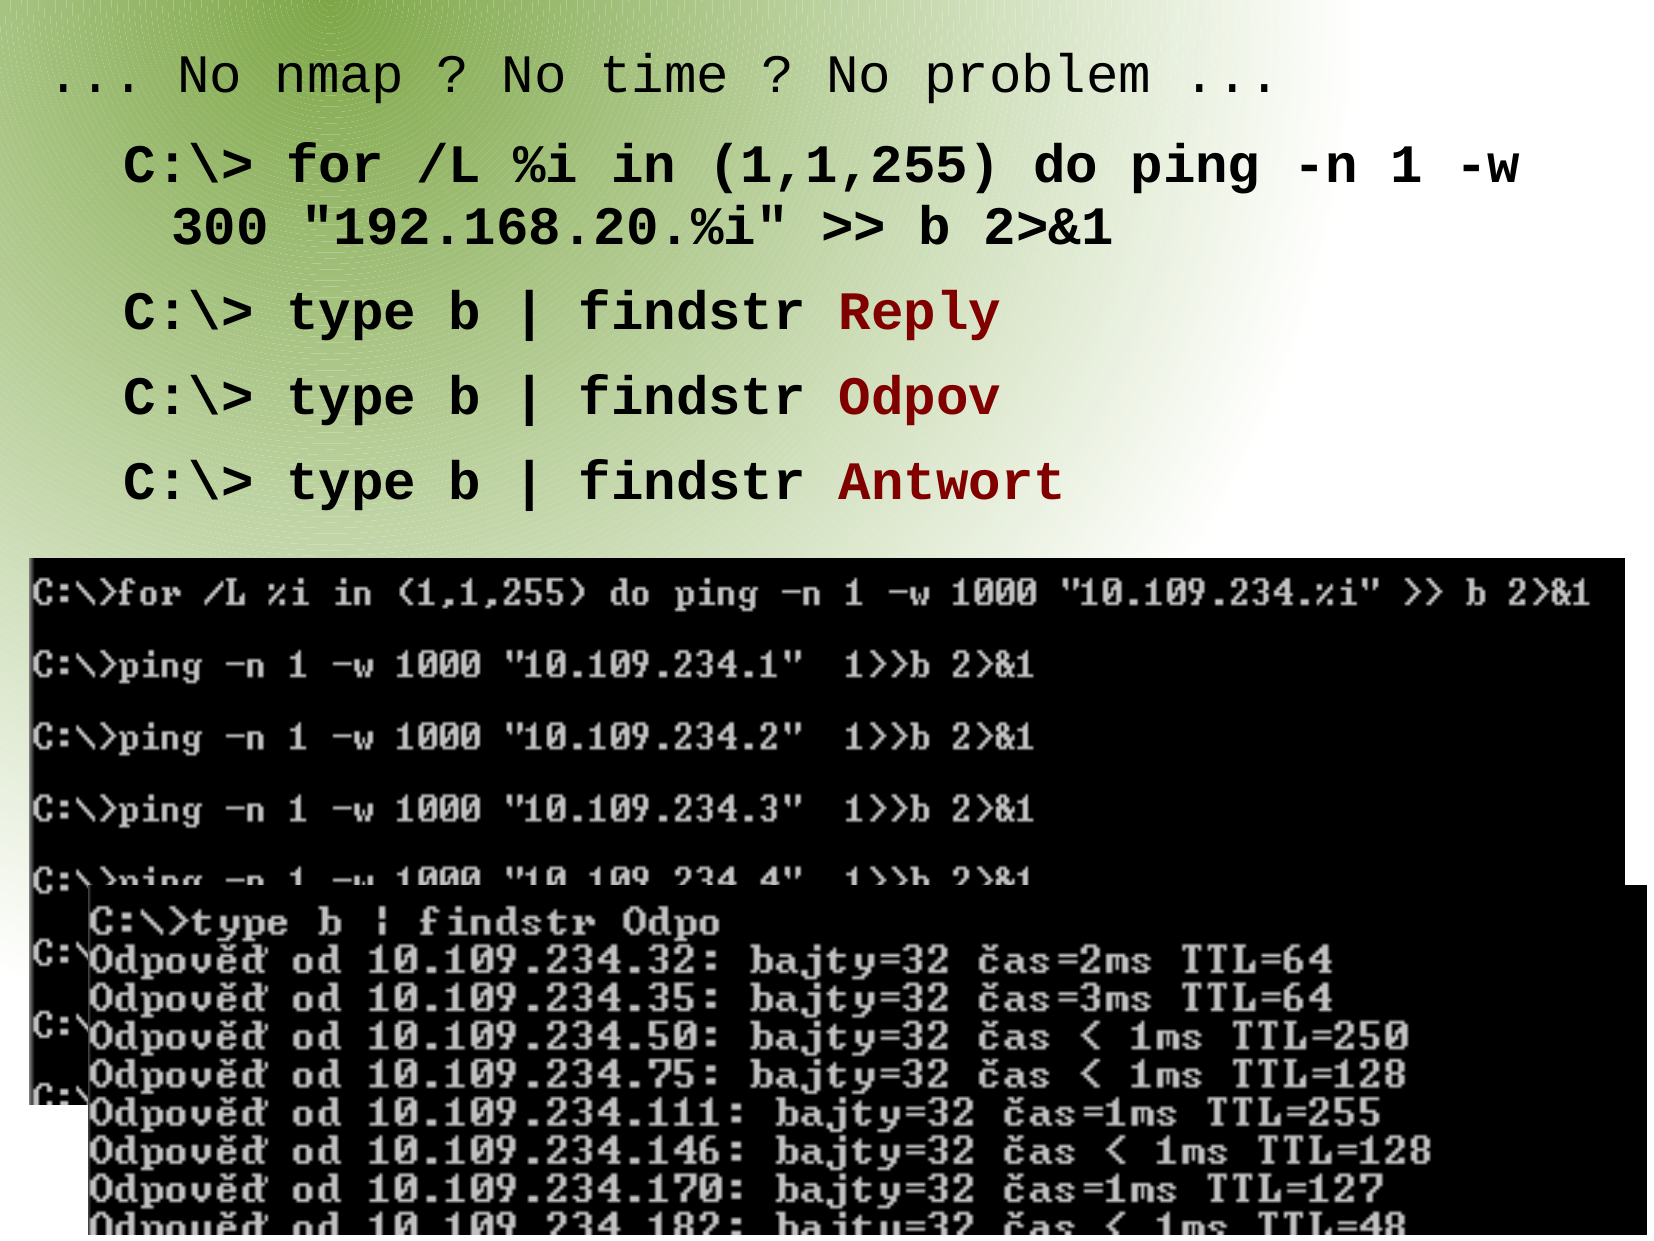

# ... No nmap ? No time ? No problem ...
C:\> for /L %i in (1,1,255) do ping -n 1 -w 300 "192.168.20.%i" >> b 2>&1
C:\> type b | findstr Reply
C:\> type b | findstr Odpov
C:\> type b | findstr Antwort